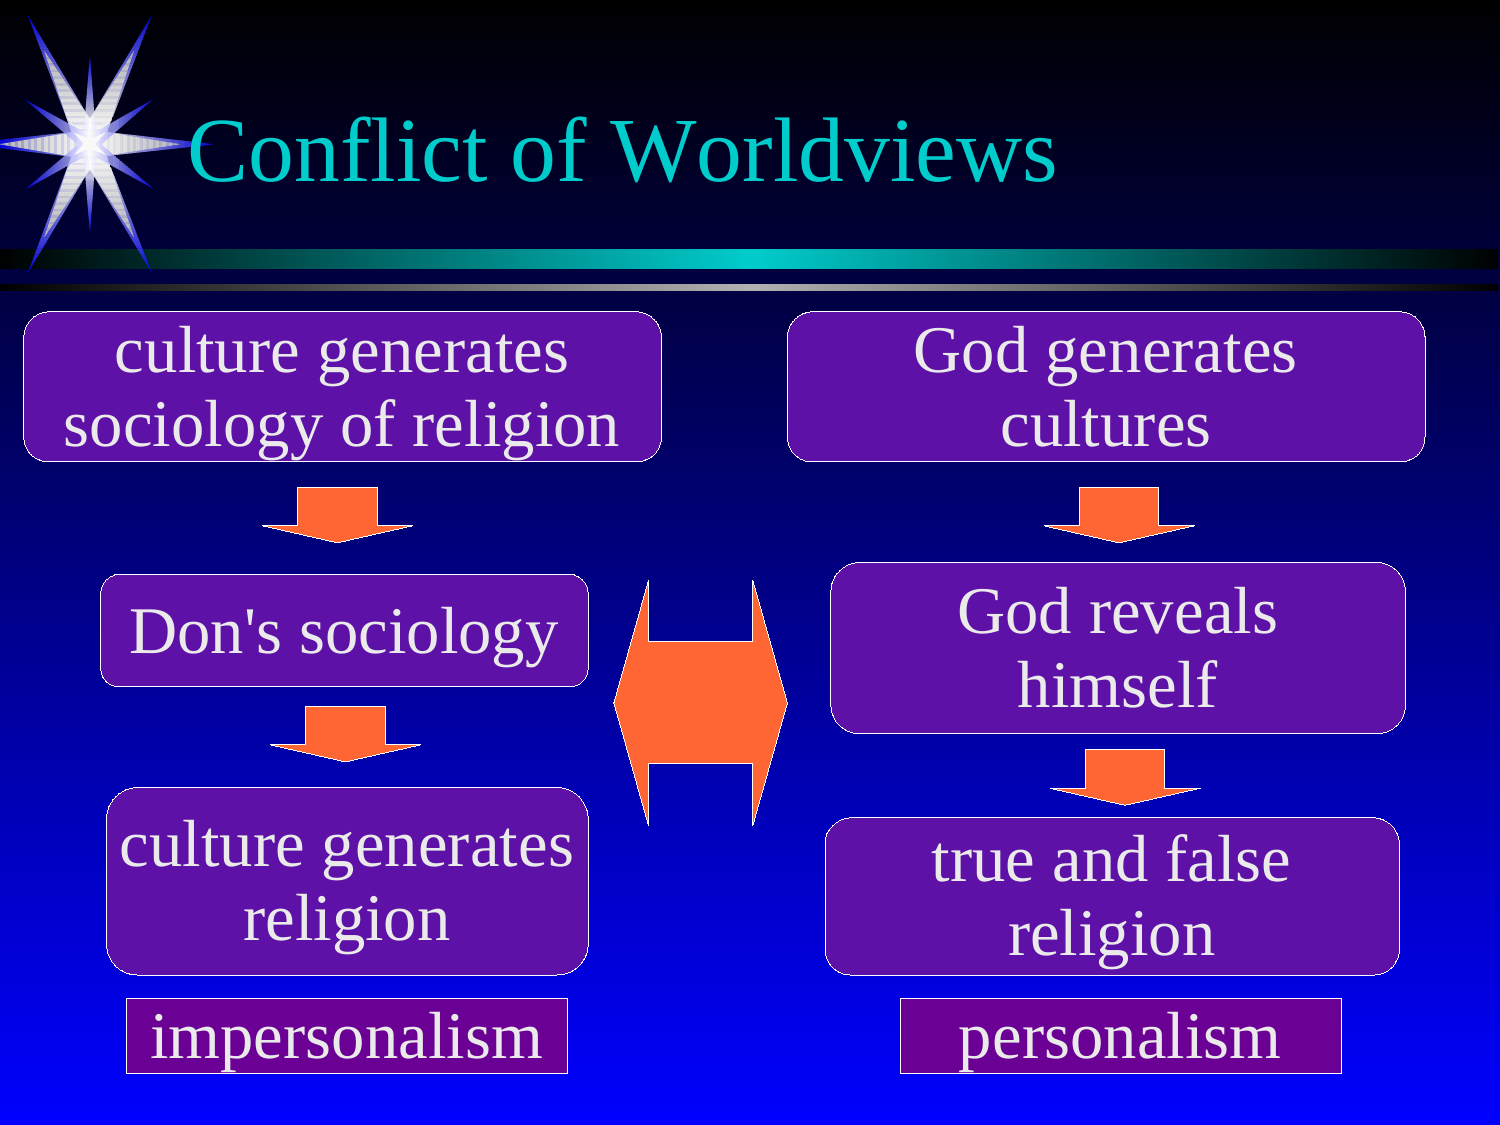

# Conflict of Worldviews
culture generates
sociology of religion
God generates
cultures
God reveals
himself
Don's sociology
Don's sociology
true and false
religion
culture generates
religion
impersonalism
personalism